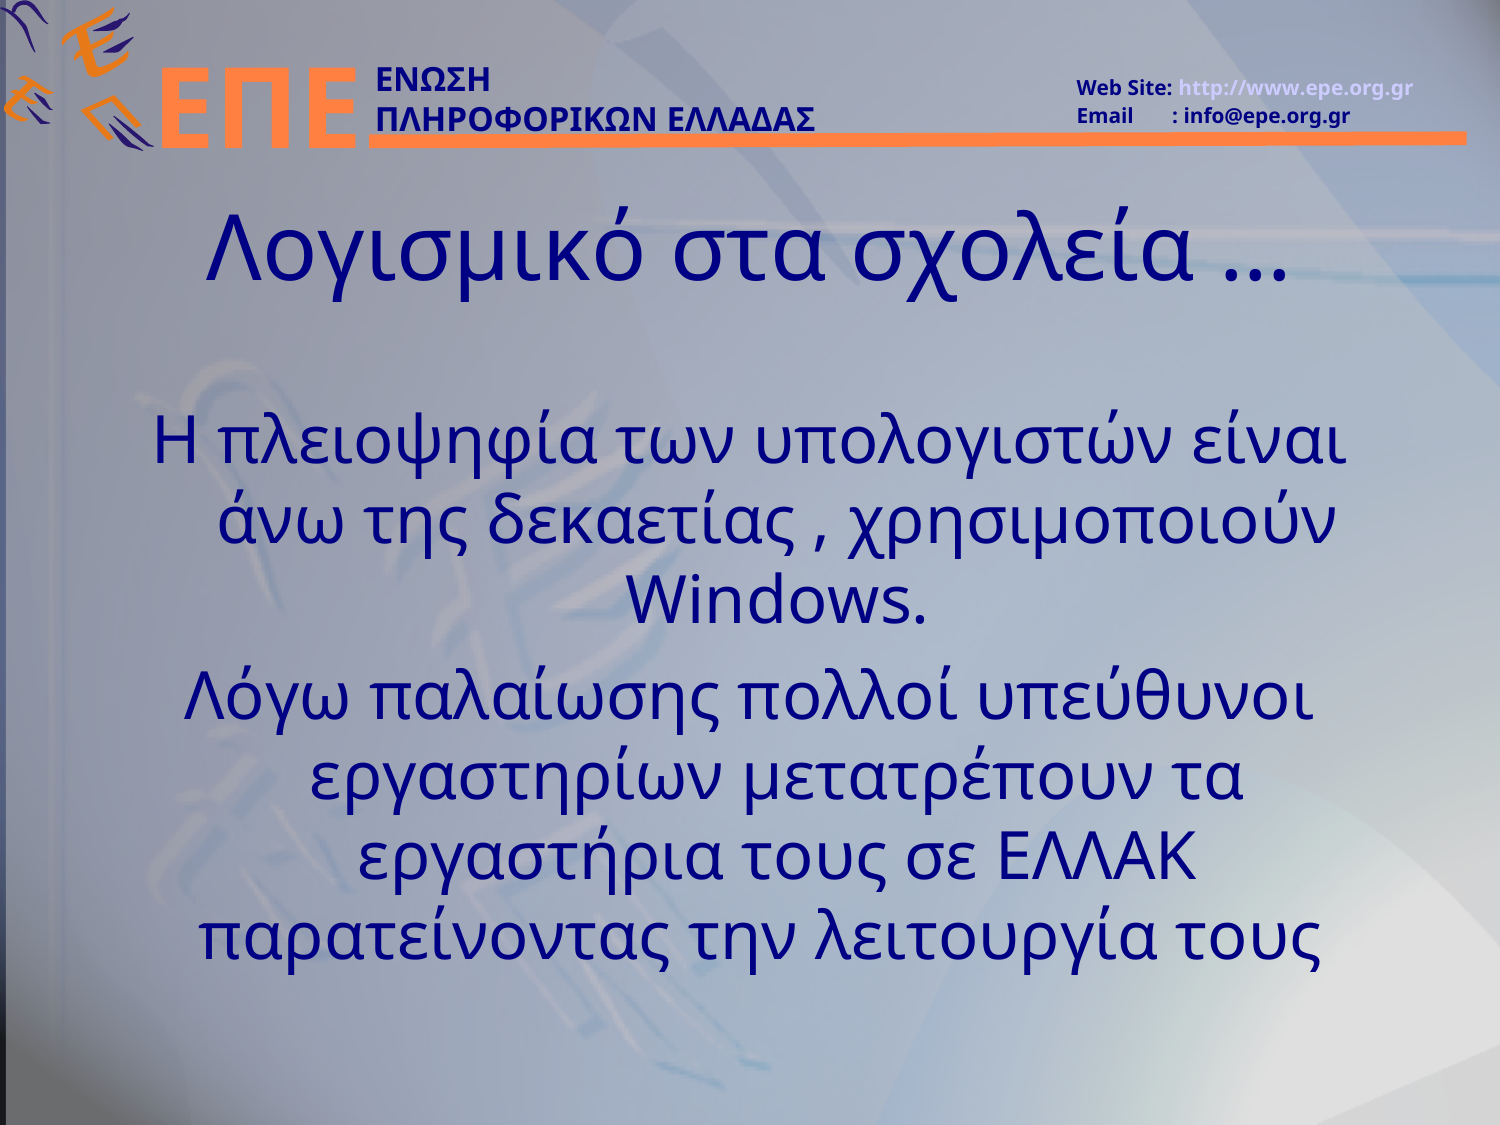

# Λογισμικό στα σχολεία ...
Η πλειοψηφία των υπολογιστών είναι άνω της δεκαετίας , χρησιμοποιούν Windows.
Λόγω παλαίωσης πολλοί υπεύθυνοι εργαστηρίων μετατρέπουν τα εργαστήρια τους σε ΕΛΛΑΚ παρατείνοντας την λειτουργία τους